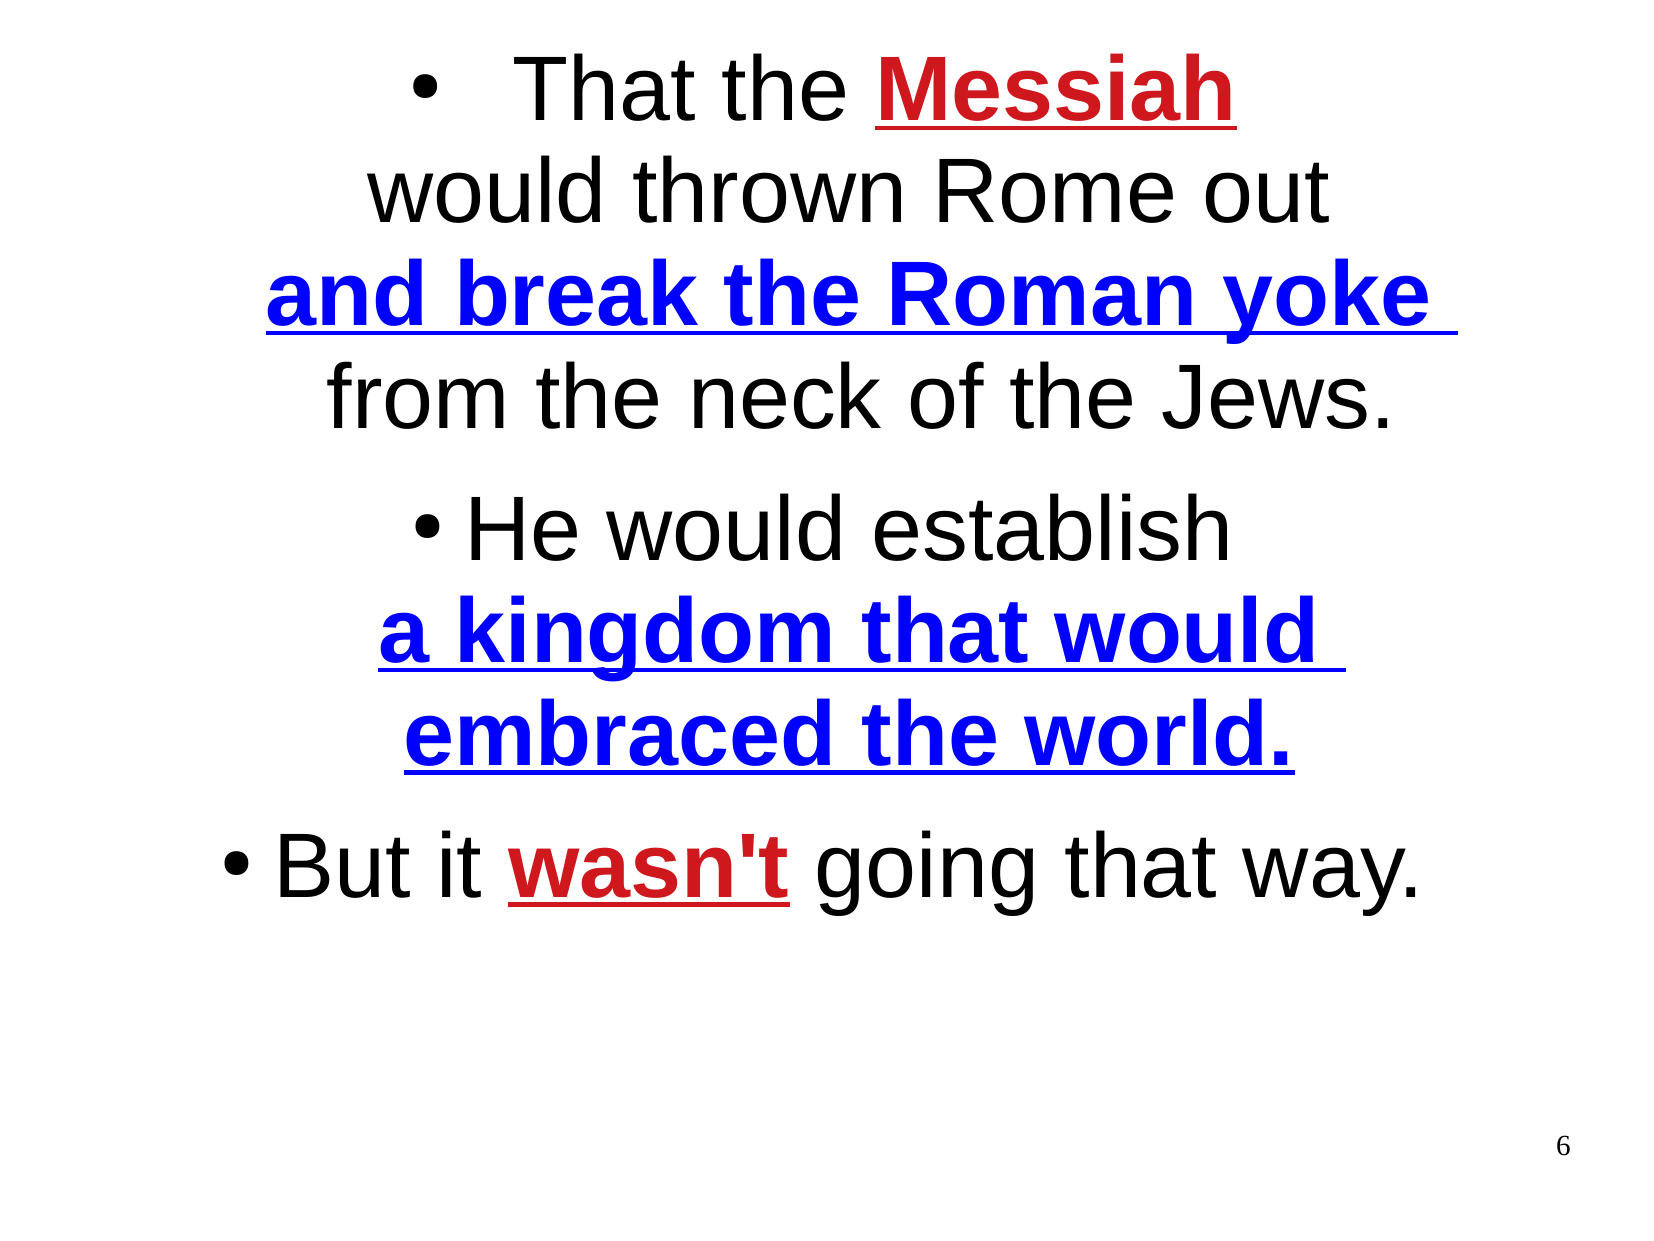

# That the Messiah would thrown Rome out and break the Roman yoke from the neck of the Jews.
He would establish
a kingdom that would
embraced the world.
But it wasn't going that way.
6